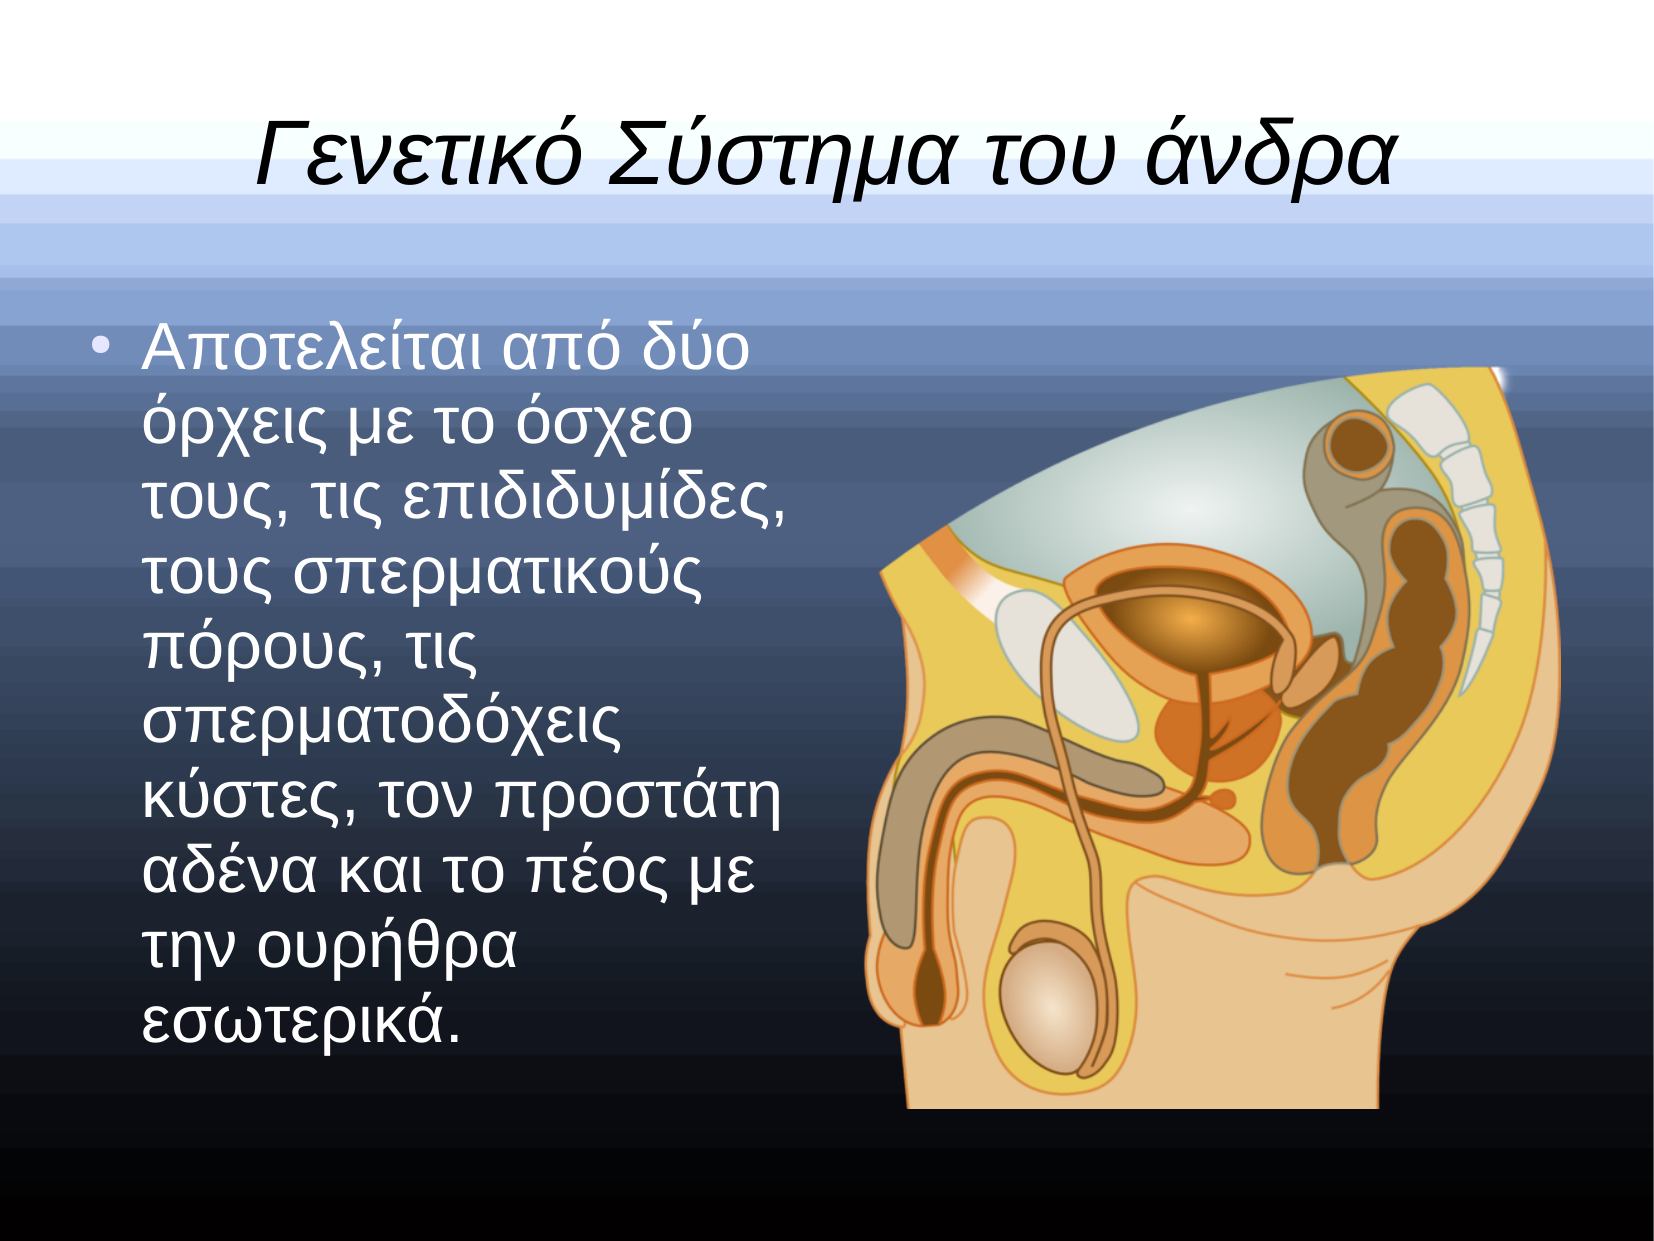

# Γενετικό Σύστημα του άνδρα
Αποτελείται από δύο όρχεις με το όσχεο τους, τις επιδιδυμίδες, τους σπερματικούς πόρους, τις σπερματοδόχεις κύστες, τον προστάτη αδένα και το πέος με την ουρήθρα εσωτερικά.